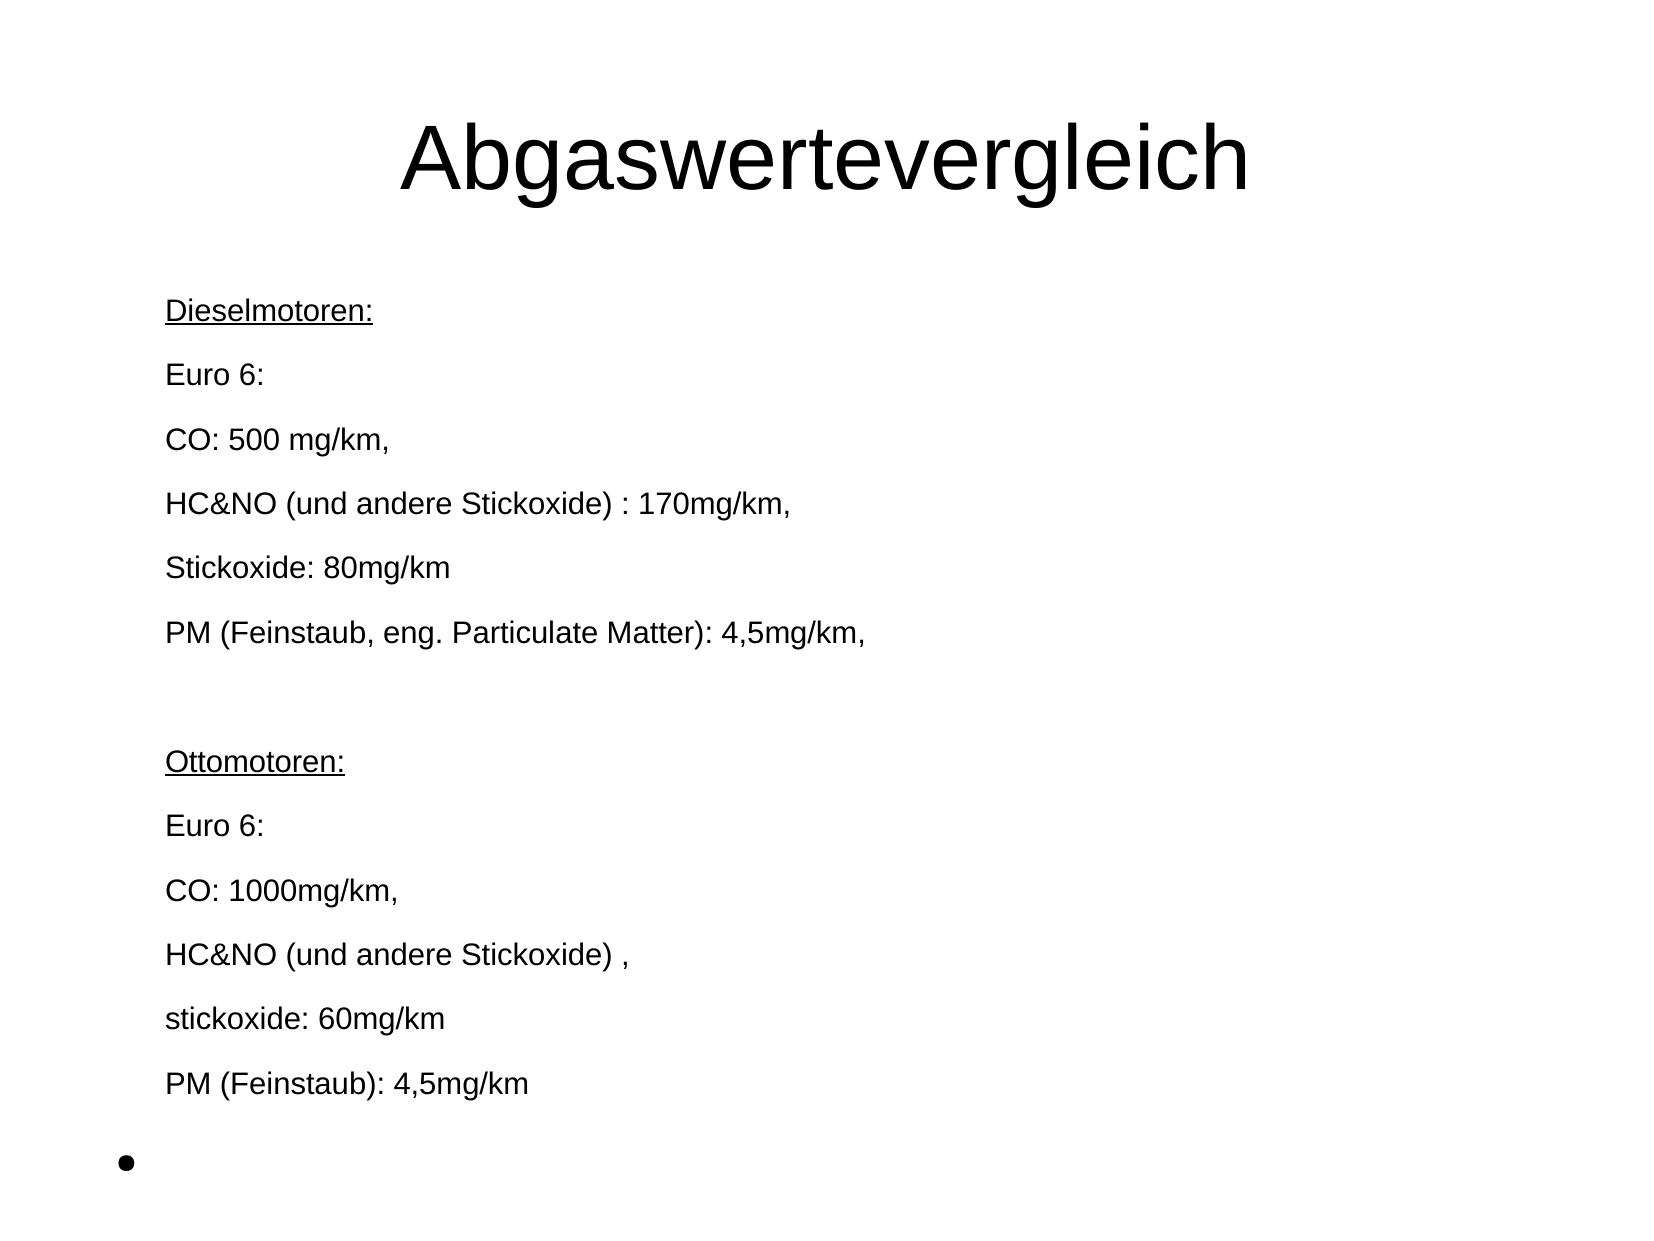

# Abgaswertevergleich
Dieselmotoren:
Euro 6:
CO: 500 mg/km,
HC&NO (und andere Stickoxide) : 170mg/km,
Stickoxide: 80mg/km
PM (Feinstaub, eng. Particulate Matter): 4,5mg/km,
Ottomotoren:
Euro 6:
CO: 1000mg/km,
HC&NO (und andere Stickoxide) ,
stickoxide: 60mg/km
PM (Feinstaub): 4,5mg/km